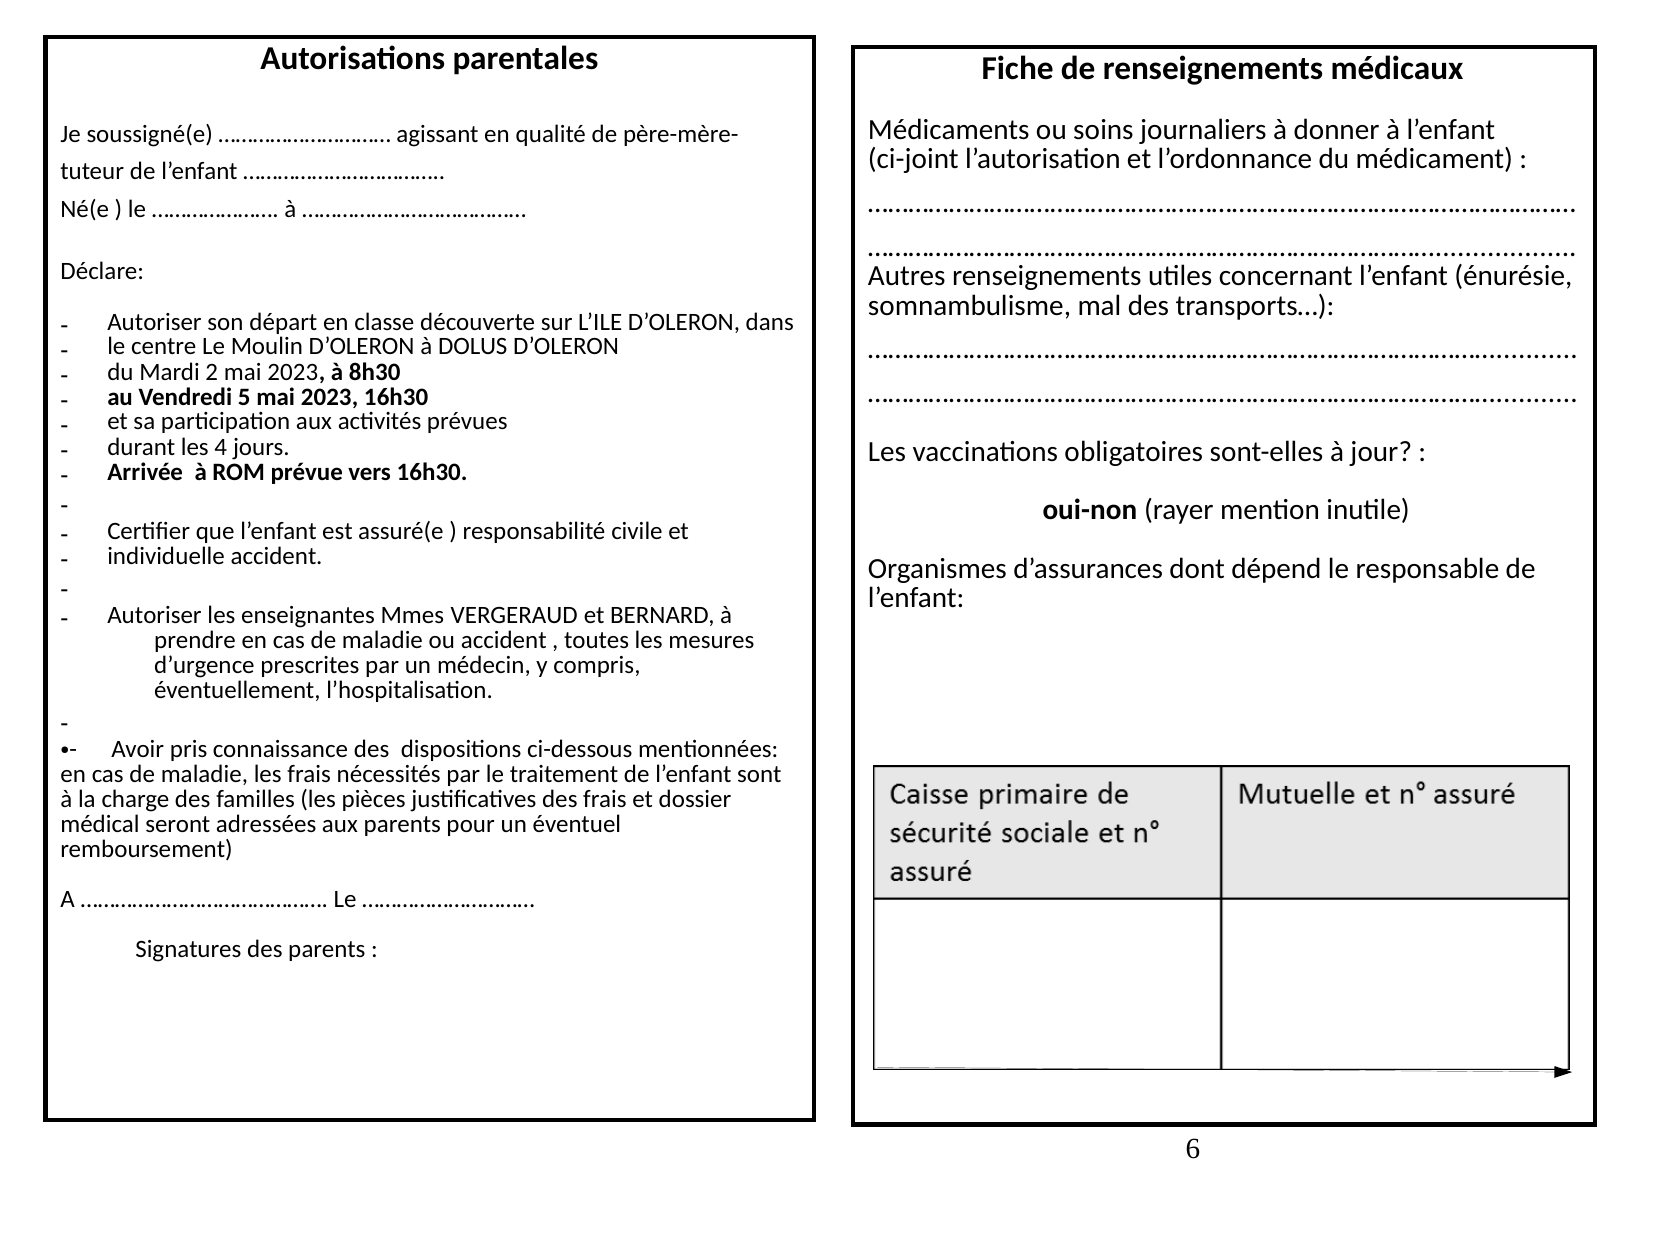

Autorisations parentales
Je soussigné(e) ………………………… agissant en qualité de père-mère-tuteur de l’enfant ……………………………..
Né(e ) le …………………. à …………………………………
Déclare:
Autoriser son départ en classe découverte sur L’ILE D’OLERON, dans
le centre Le Moulin D’OLERON à DOLUS D’OLERON
du Mardi 2 mai 2023, à 8h30
au Vendredi 5 mai 2023, 16h30
et sa participation aux activités prévues
durant les 4 jours.
Arrivée à ROM prévue vers 16h30.
Certifier que l’enfant est assuré(e ) responsabilité civile et
individuelle accident.
Autoriser les enseignantes Mmes VERGERAUD et BERNARD, à prendre en cas de maladie ou accident , toutes les mesures d’urgence prescrites par un médecin, y compris, éventuellement, l’hospitalisation.
- Avoir pris connaissance des dispositions ci-dessous mentionnées: en cas de maladie, les frais nécessités par le traitement de l’enfant sont à la charge des familles (les pièces justificatives des frais et dossier médical seront adressées aux parents pour un éventuel remboursement)
A ……………………………………. Le …………………………
	Signatures des parents :
Fiche de renseignements médicaux
Médicaments ou soins journaliers à donner à l’enfant
(ci-joint l’autorisation et l’ordonnance du médicament) :
………………………………………………………………………………………………………………………………………………………………………...................
Autres renseignements utiles concernant l’enfant (énurésie, somnambulisme, mal des transports…):
…………………………………………………………………………………...........
…………………………………………………………………………………...........
Les vaccinations obligatoires sont-elles à jour? :
 oui-non (rayer mention inutile)
Organismes d’assurances dont dépend le responsable de l’enfant: